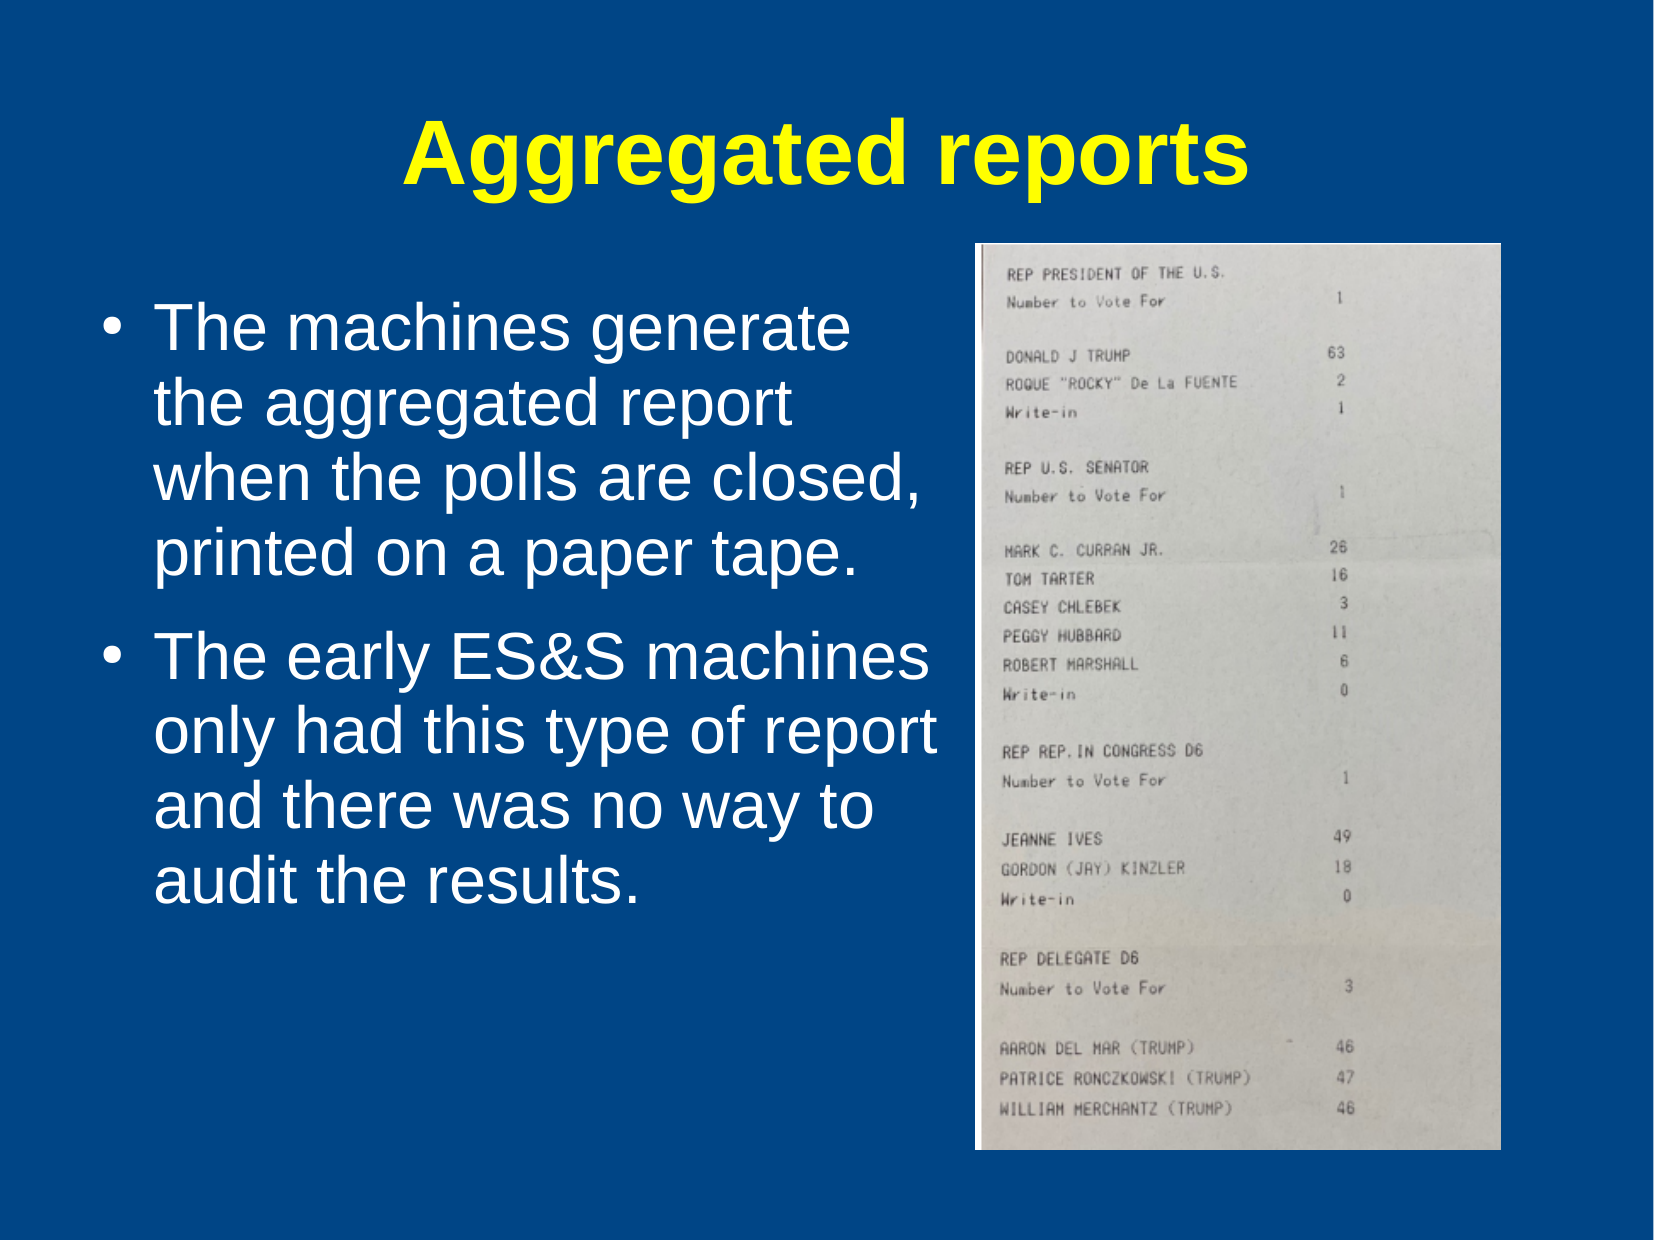

# Aggregated reports
The machines generate the aggregated report when the polls are closed, printed on a paper tape.
The early ES&S machines only had this type of report and there was no way to audit the results.